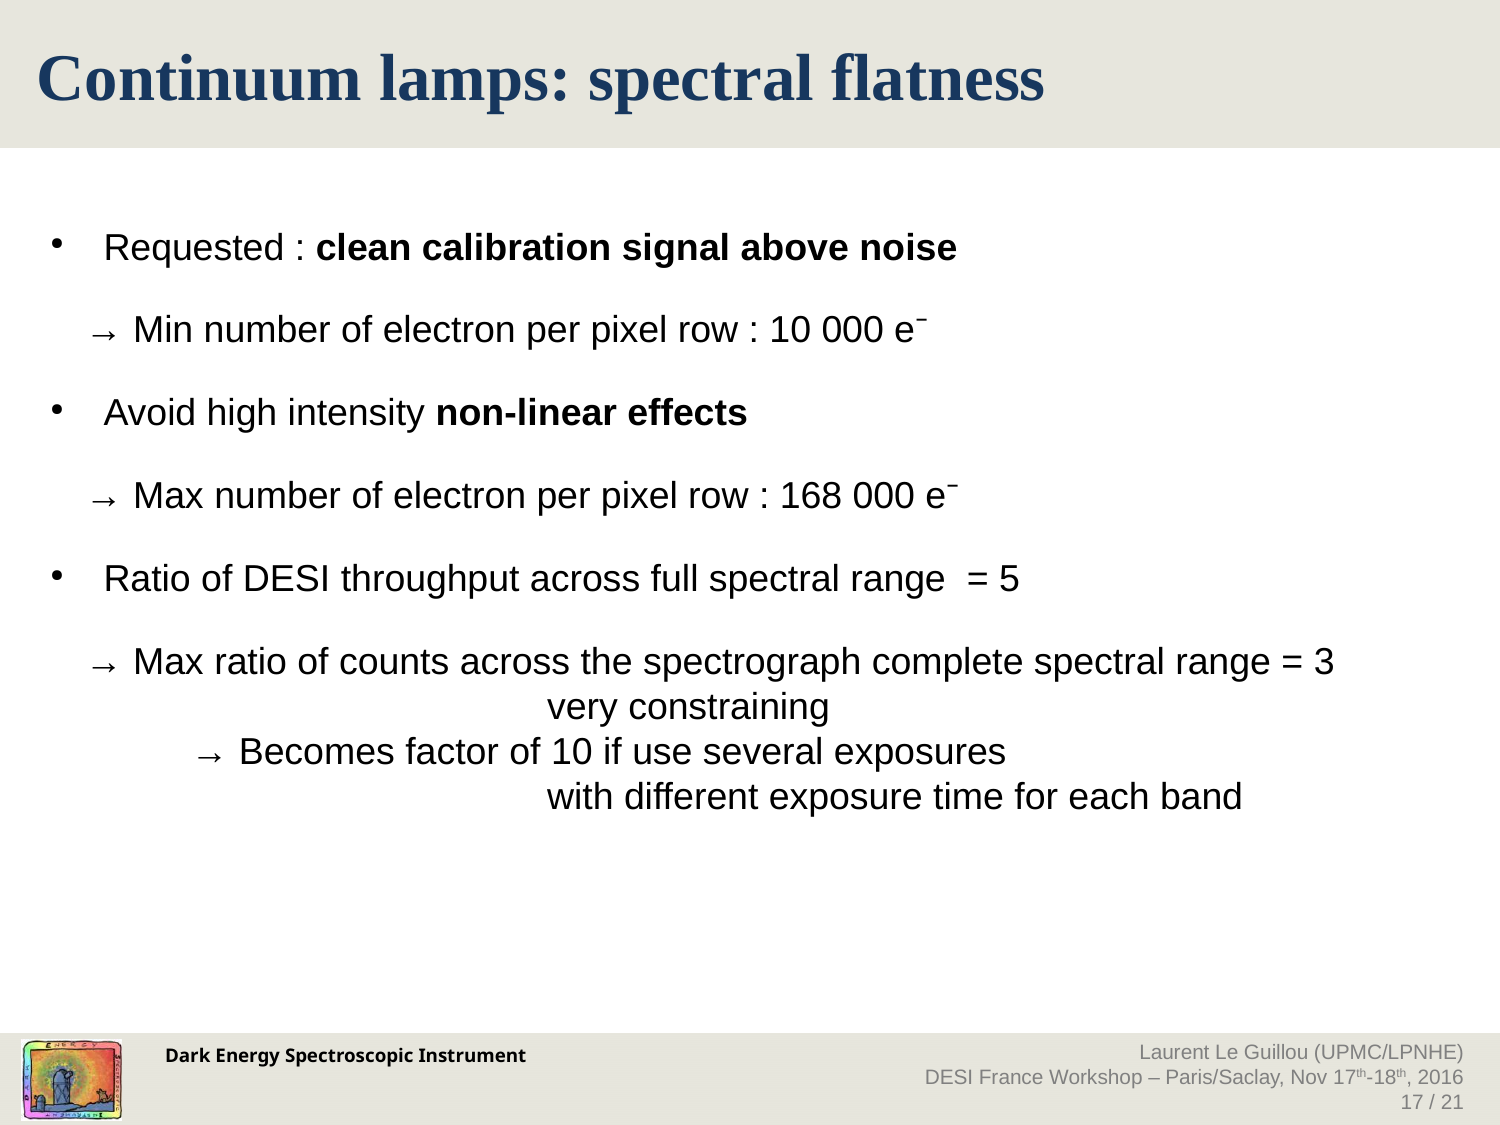

# Continuum lamps: spectral flatness
Requested : clean calibration signal above noise
 → Min number of electron per pixel row : 10 000 e⁻
Avoid high intensity non-linear effects
 → Max number of electron per pixel row : 168 000 e⁻
Ratio of DESI throughput across full spectral range = 5
 → Max ratio of counts across the spectrograph complete spectral range = 3
			 very constraining
		 → Becomes factor of 10 if use several exposures
			 with different exposure time for each band